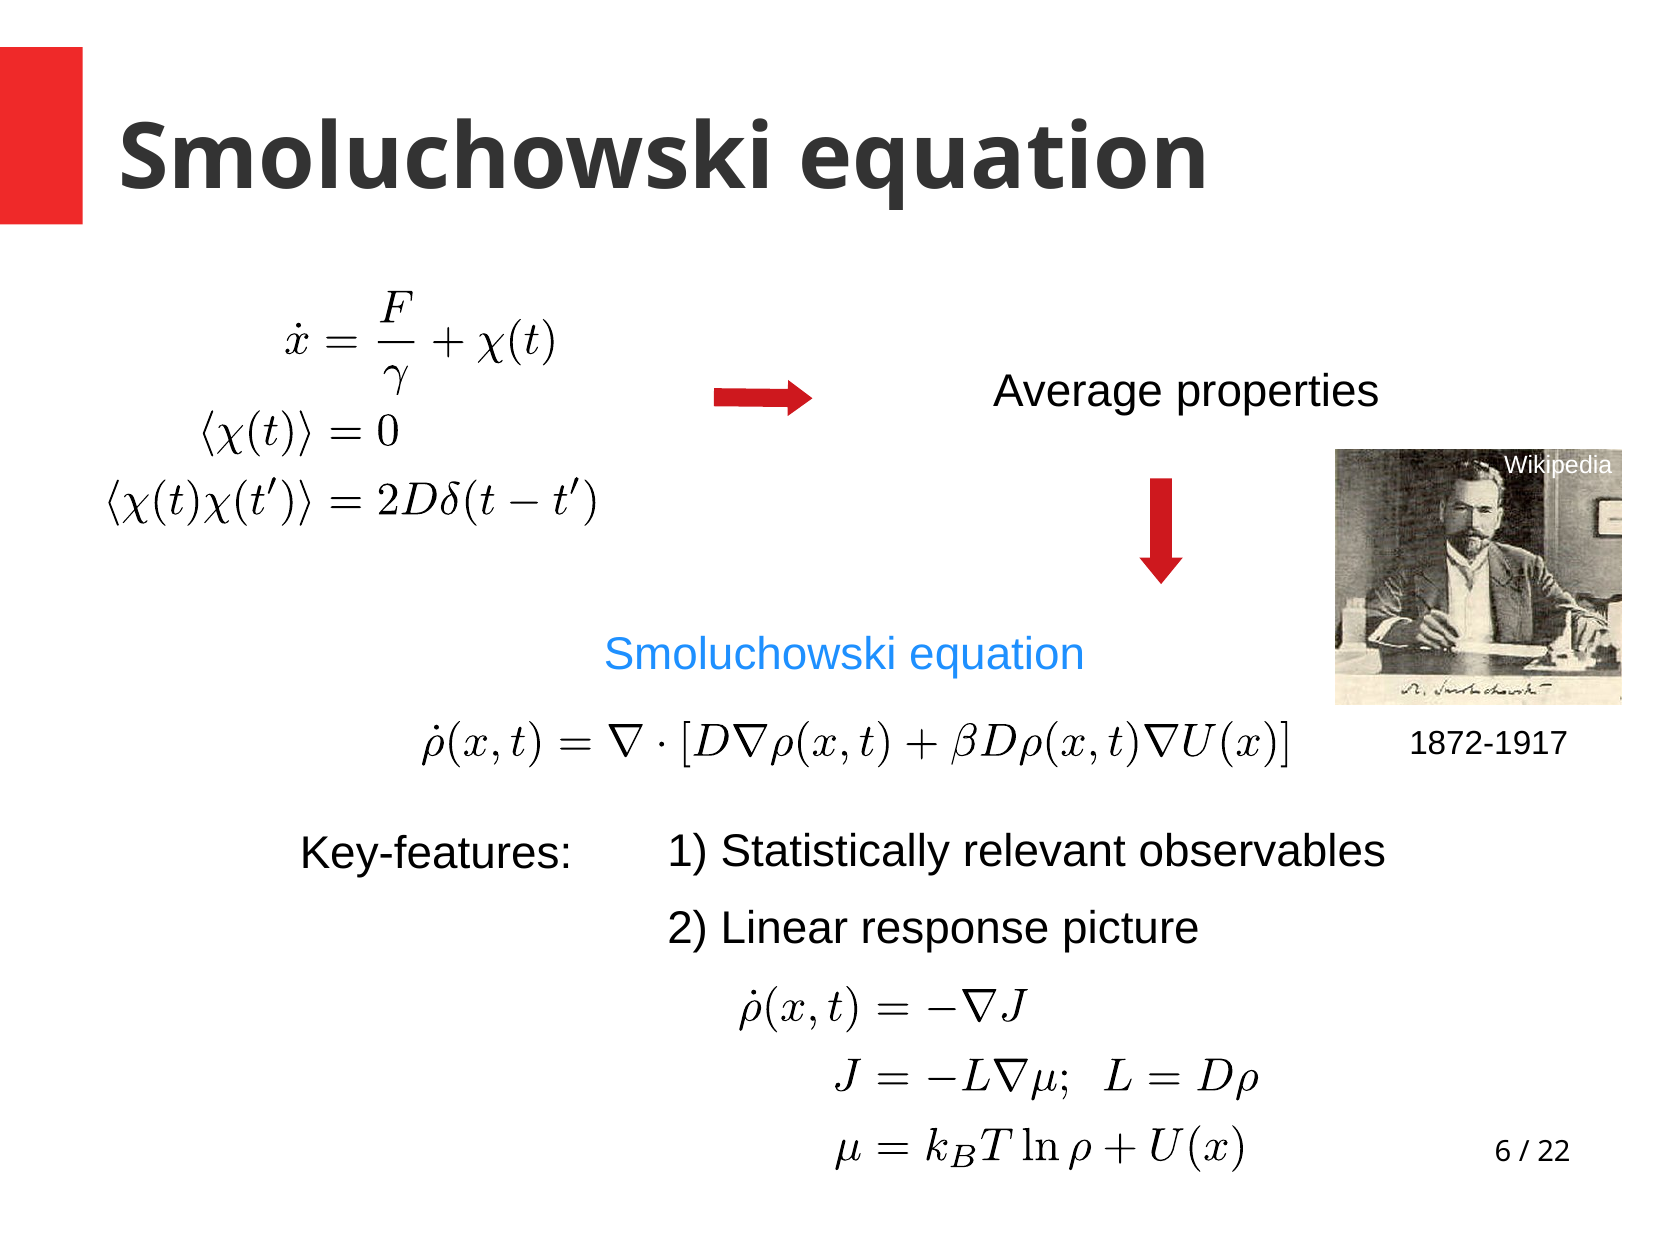

# Smoluchowski equation
Average properties
Wikipedia
Smoluchowski equation
1872-1917
 Statistically relevant observables
 Linear response picture
Key-features:
6